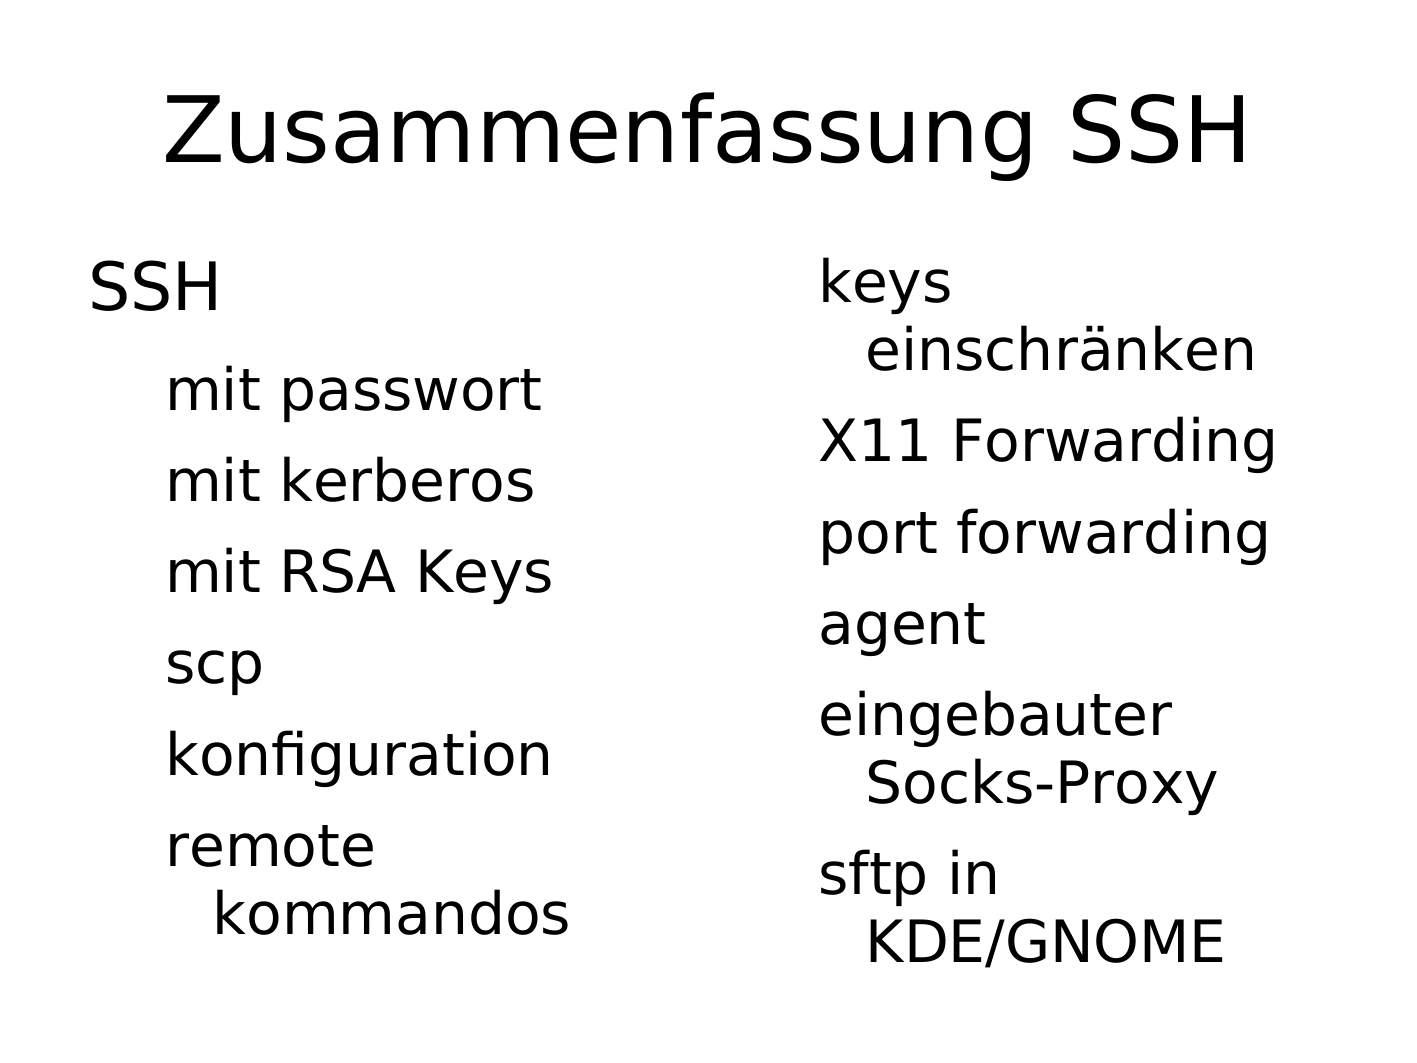

# Zusammenfassung SSH
SSH
mit passwort
mit kerberos
mit RSA Keys
scp
konfiguration
remote kommandos
keys einschränken
X11 Forwarding
port forwarding
agent
eingebauter Socks-Proxy
sftp in KDE/GNOME